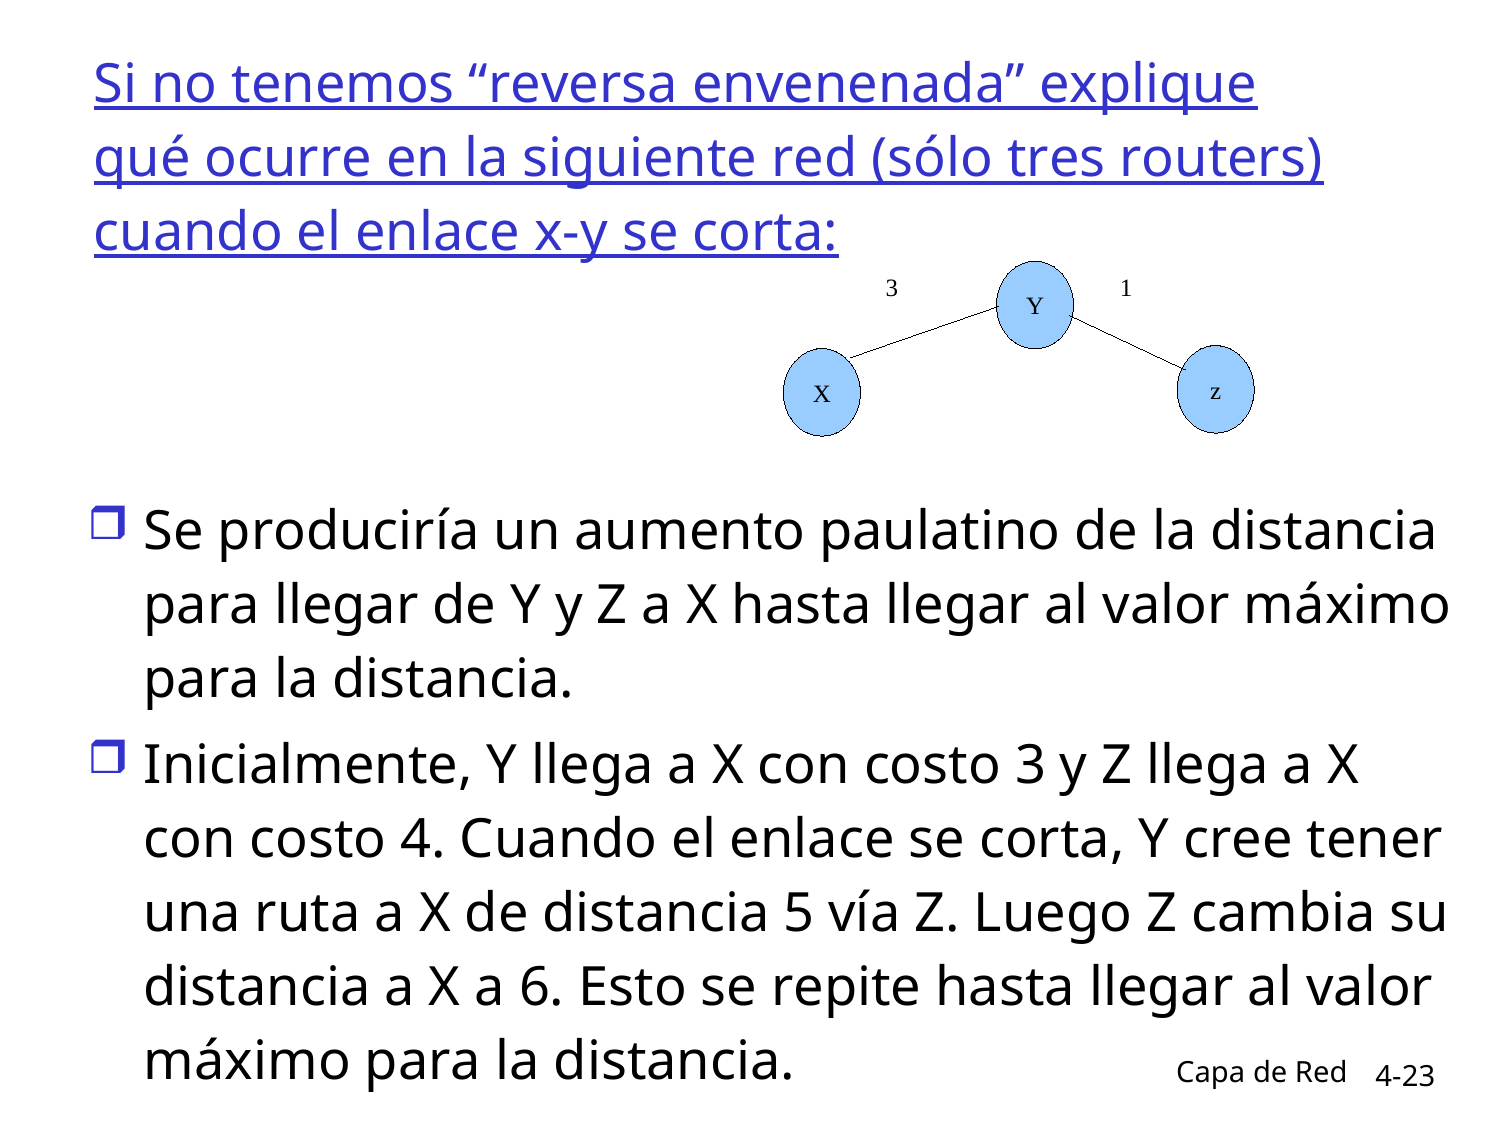

# Si no tenemos “reversa envenenada” explique qué ocurre en la siguiente red (sólo tres routers) cuando el enlace x-y se corta:
Y
3
1
z
X
Se produciría un aumento paulatino de la distancia para llegar de Y y Z a X hasta llegar al valor máximo para la distancia.
Inicialmente, Y llega a X con costo 3 y Z llega a X con costo 4. Cuando el enlace se corta, Y cree tener una ruta a X de distancia 5 vía Z. Luego Z cambia su distancia a X a 6. Esto se repite hasta llegar al valor máximo para la distancia.